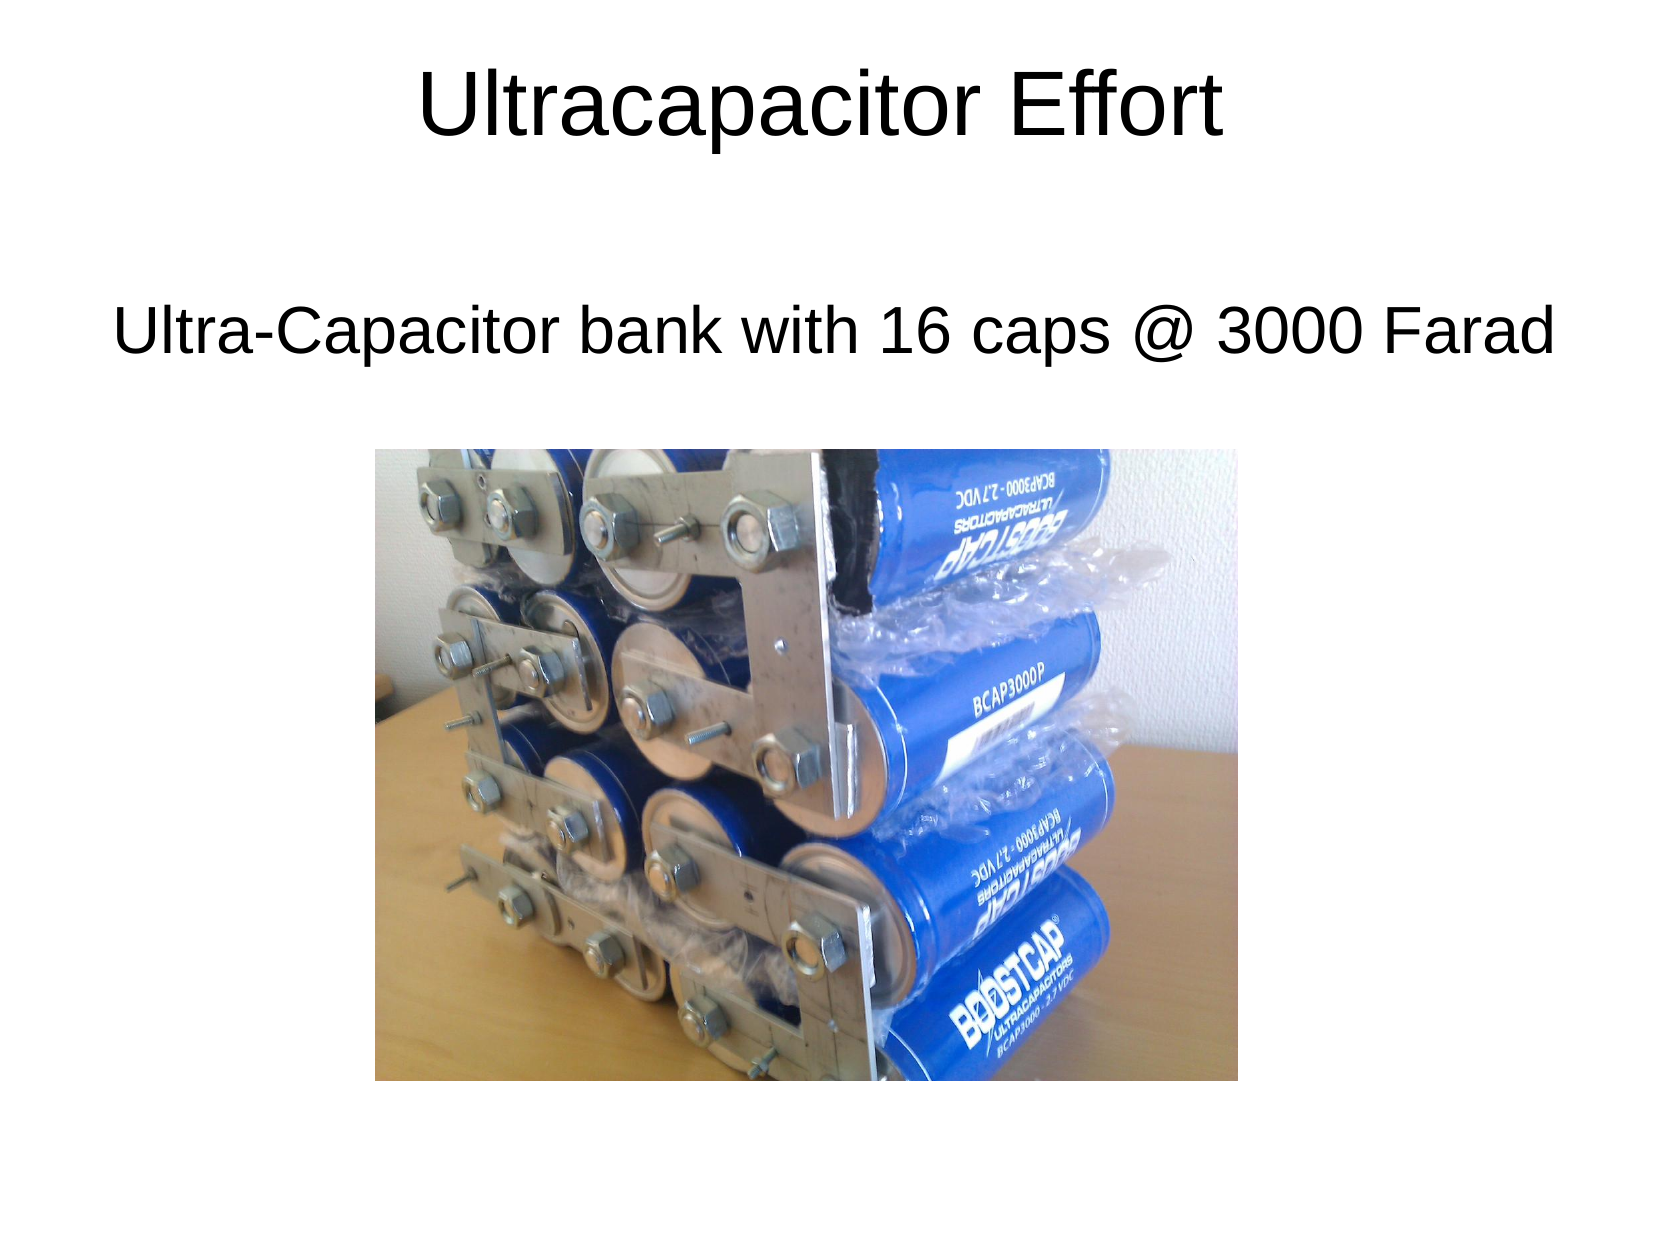

# Ultracapacitor Effort
Ultra-Capacitor bank with 16 caps @ 3000 Farad